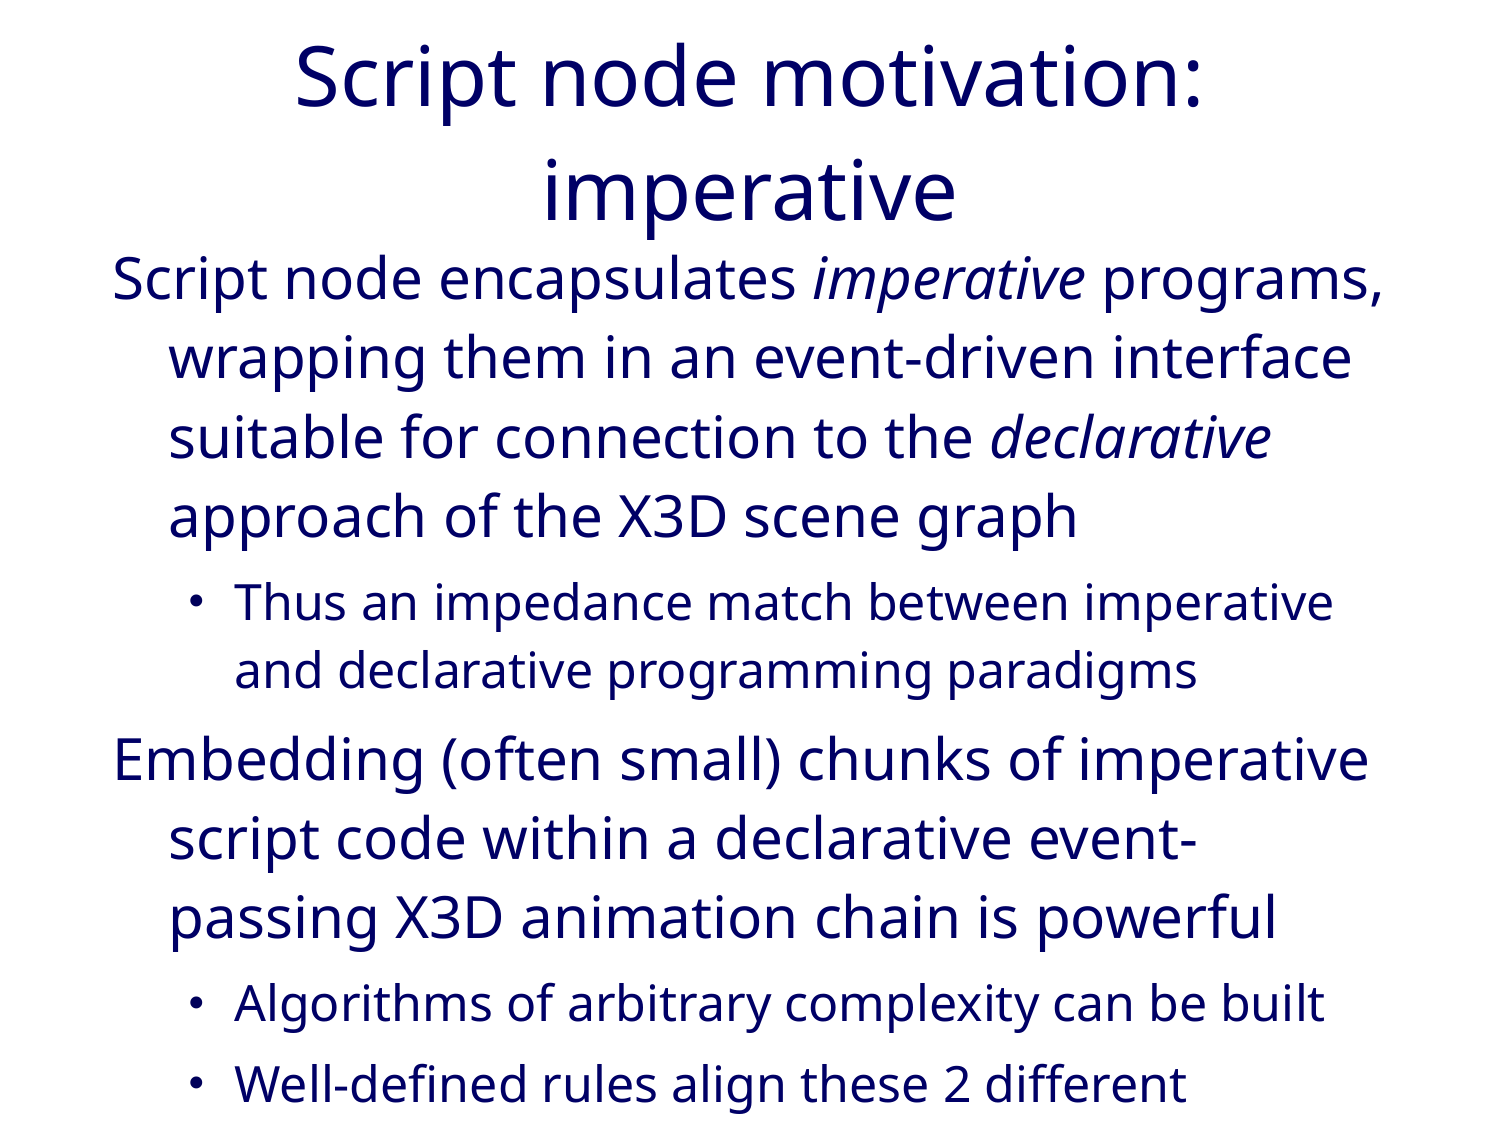

# Script node motivation: imperative
Script node encapsulates imperative programs, wrapping them in an event-driven interface suitable for connection to the declarative approach of the X3D scene graph
Thus an impedance match between imperative and declarative programming paradigms
Embedding (often small) chunks of imperative script code within a declarative event-passing X3D animation chain is powerful
Algorithms of arbitrary complexity can be built
Well-defined rules align these 2 different paradigms
Similar motivations for HTML use of JavaScript